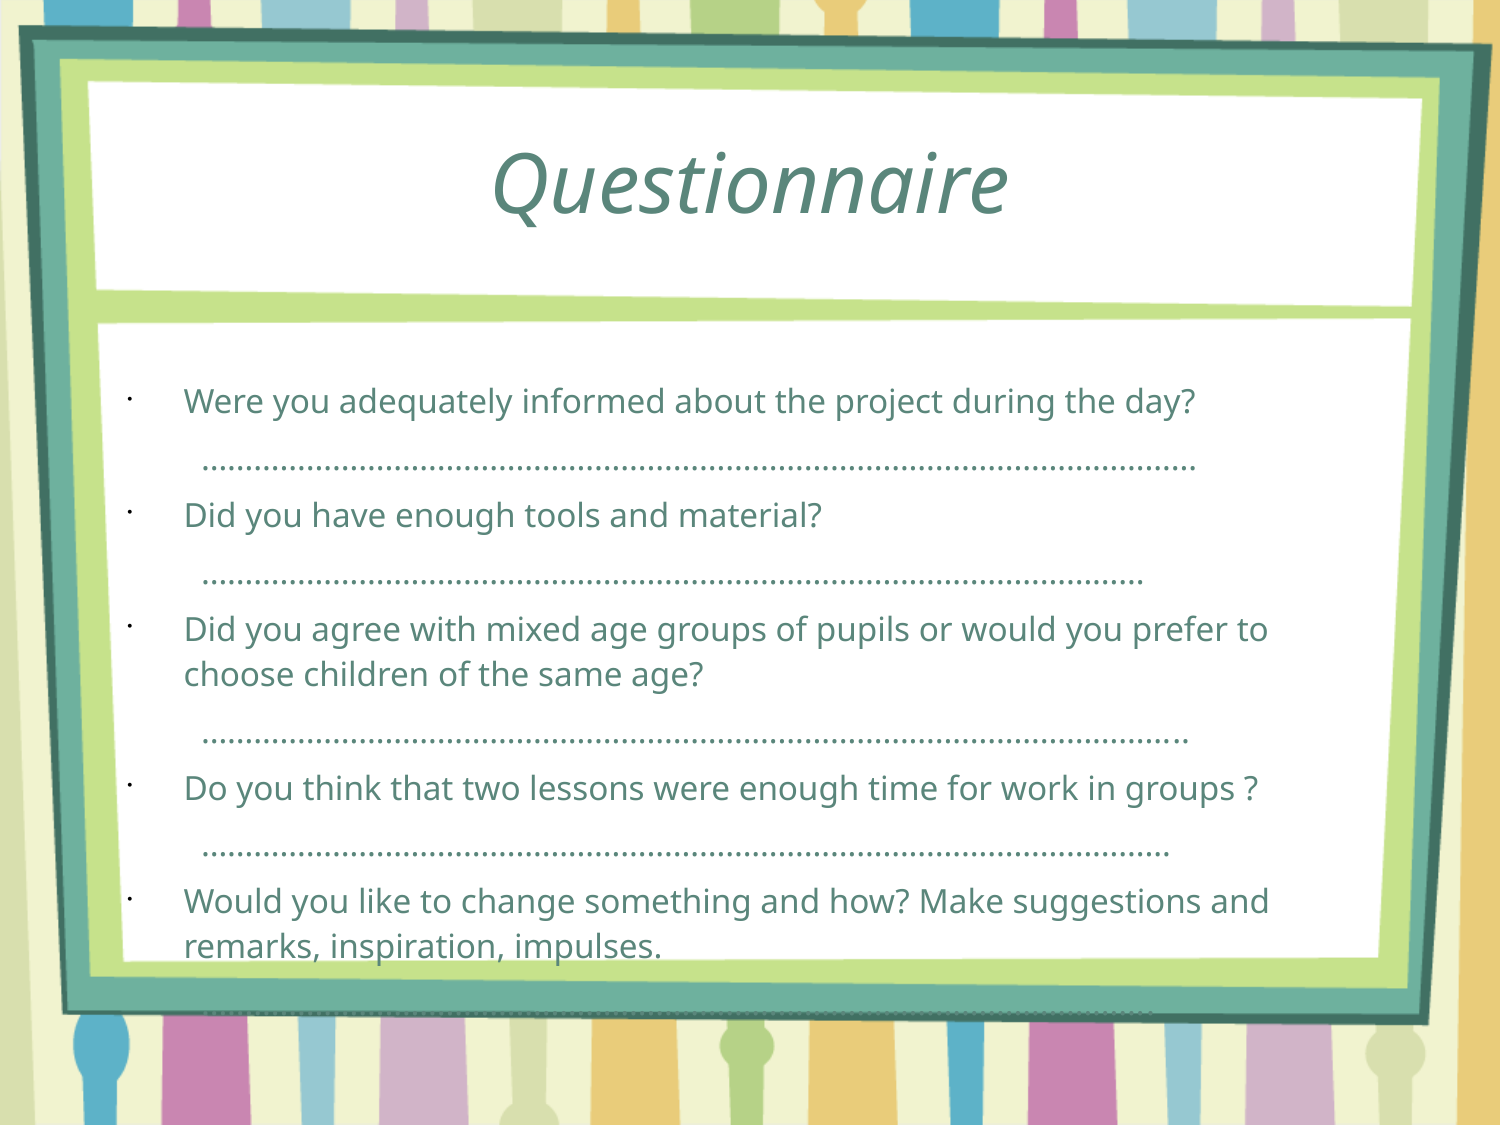

# Questionnaire
Were you adequately informed about the project during the day?
	……………………………………………………………………………………………………
Did you have enough tools and material?
	………………………………………………………………………………………………
Did you agree with mixed age groups of pupils or would you prefer to choose children of the same age?
	…………………………………………………………………………………………………..
Do you think that two lessons were enough time for work in groups ?
	…………………………………………………………………………………………………
Would you like to change something and how? Make suggestions and remarks, inspiration, impulses.
	……………………………………………………………………………………………….